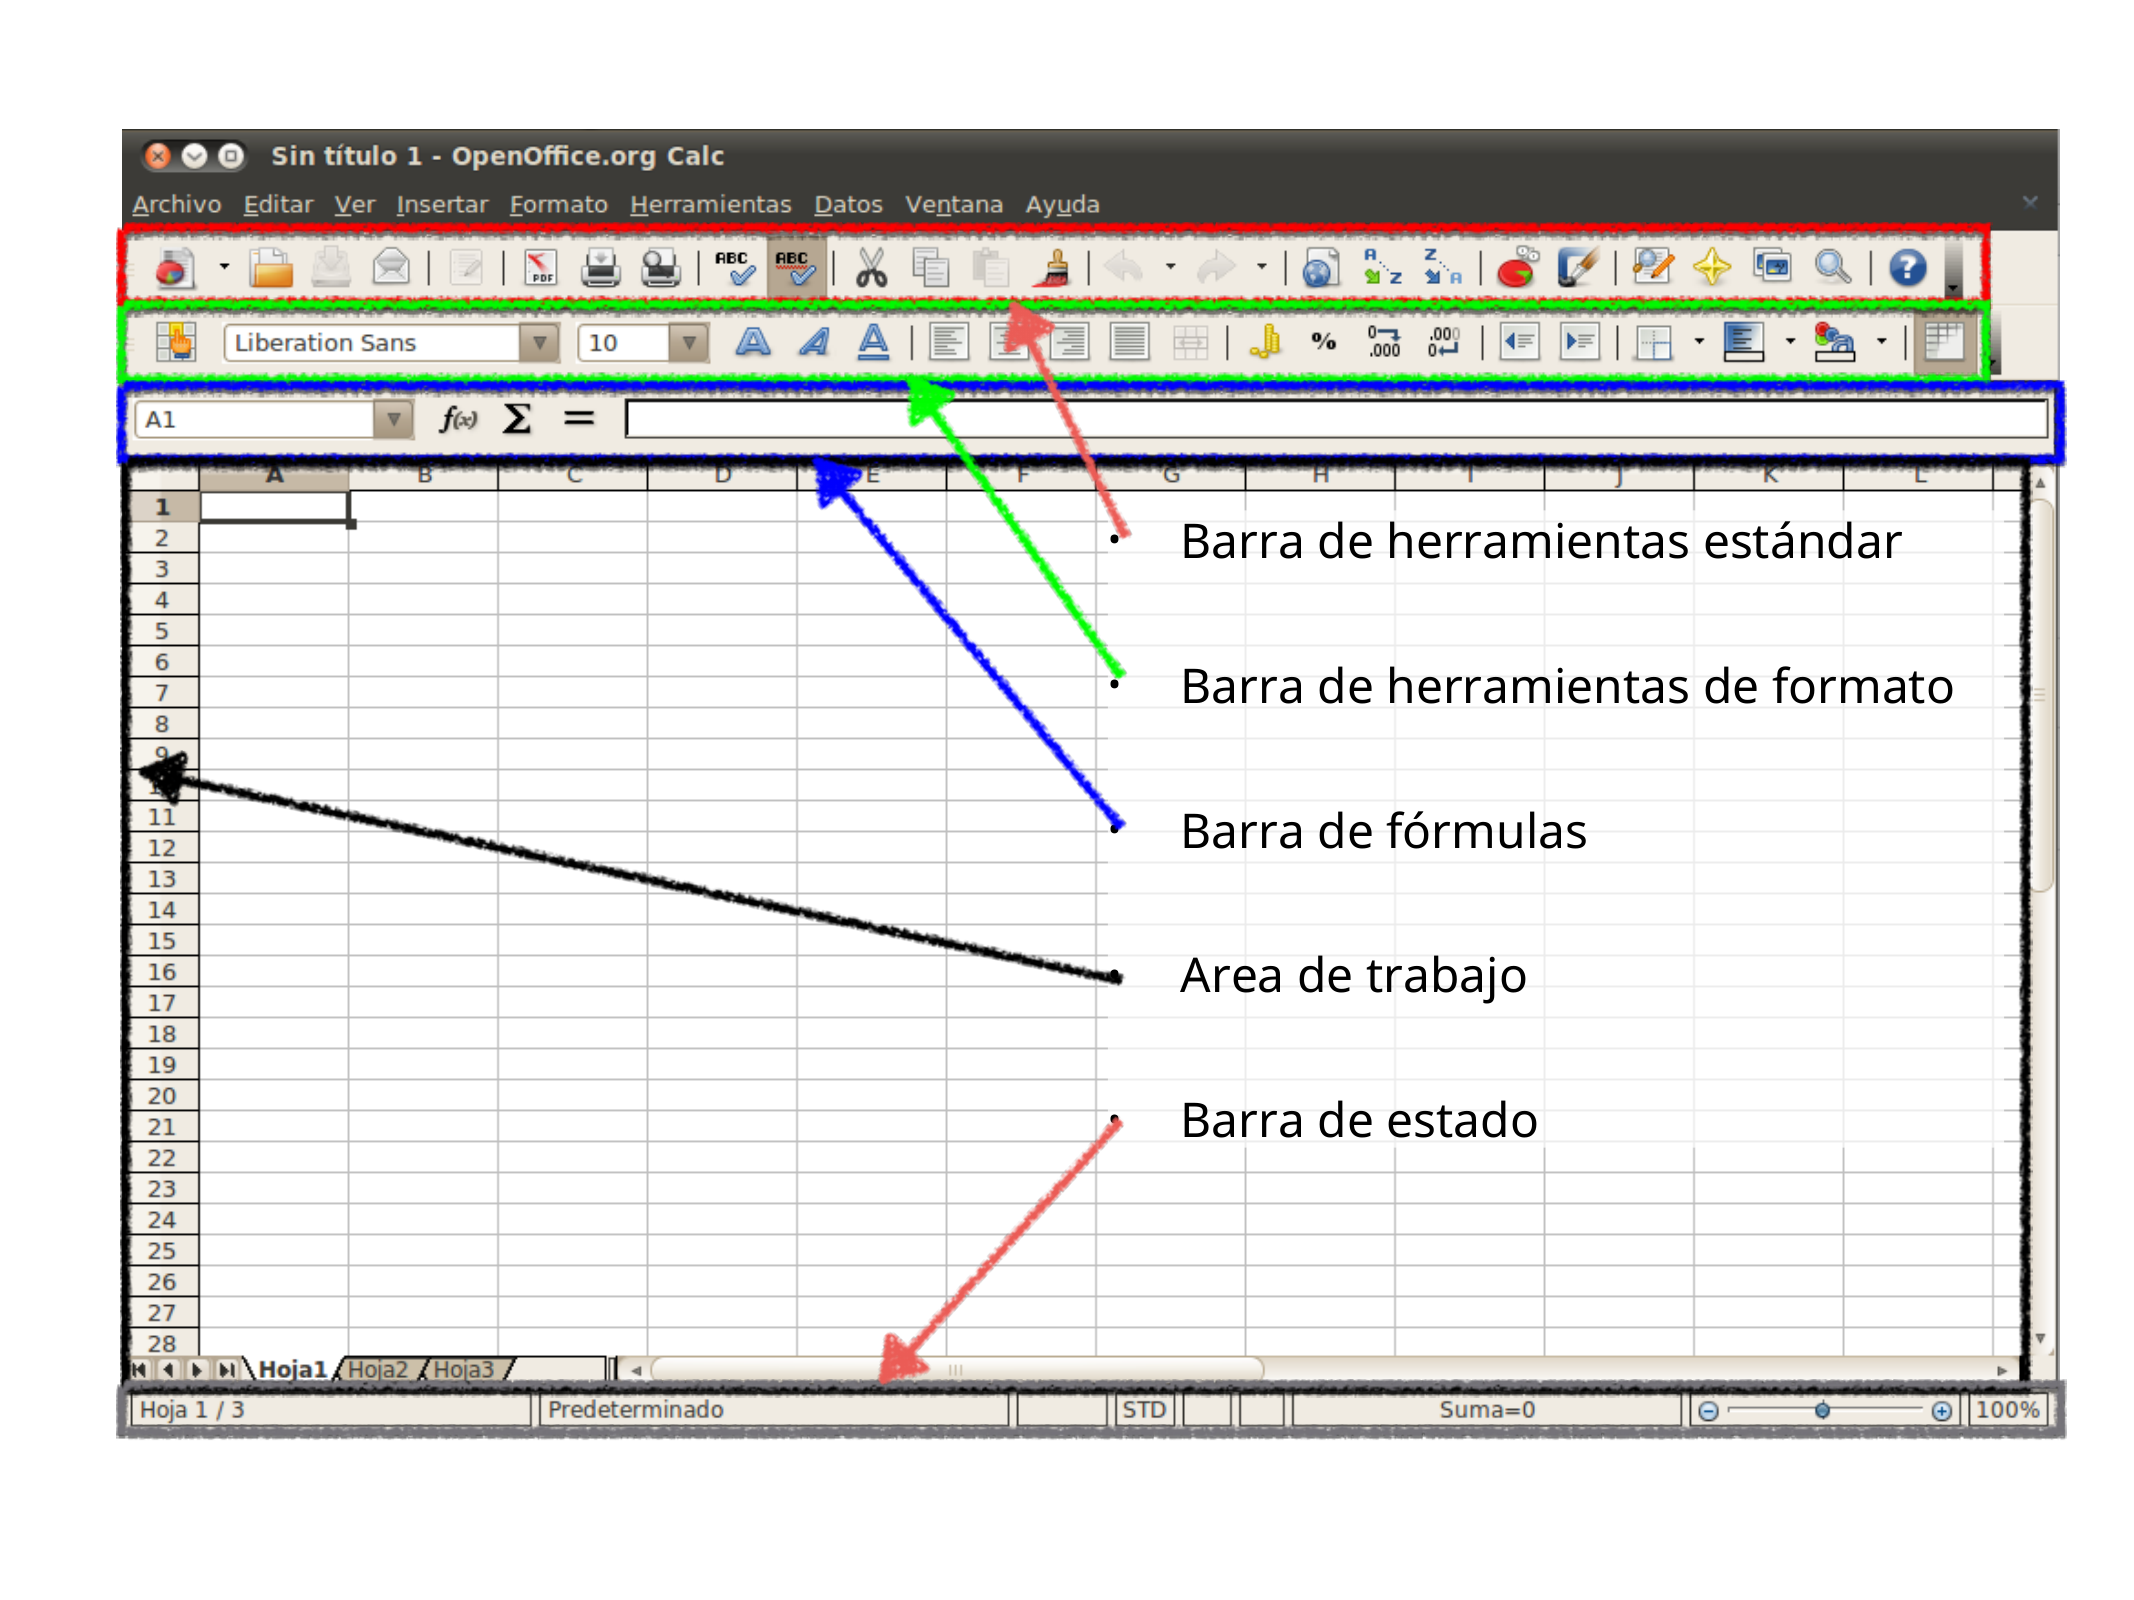

Barra de herramientas estándar
Barra de herramientas de formato
Barra de fórmulas
Area de trabajo
Barra de estado